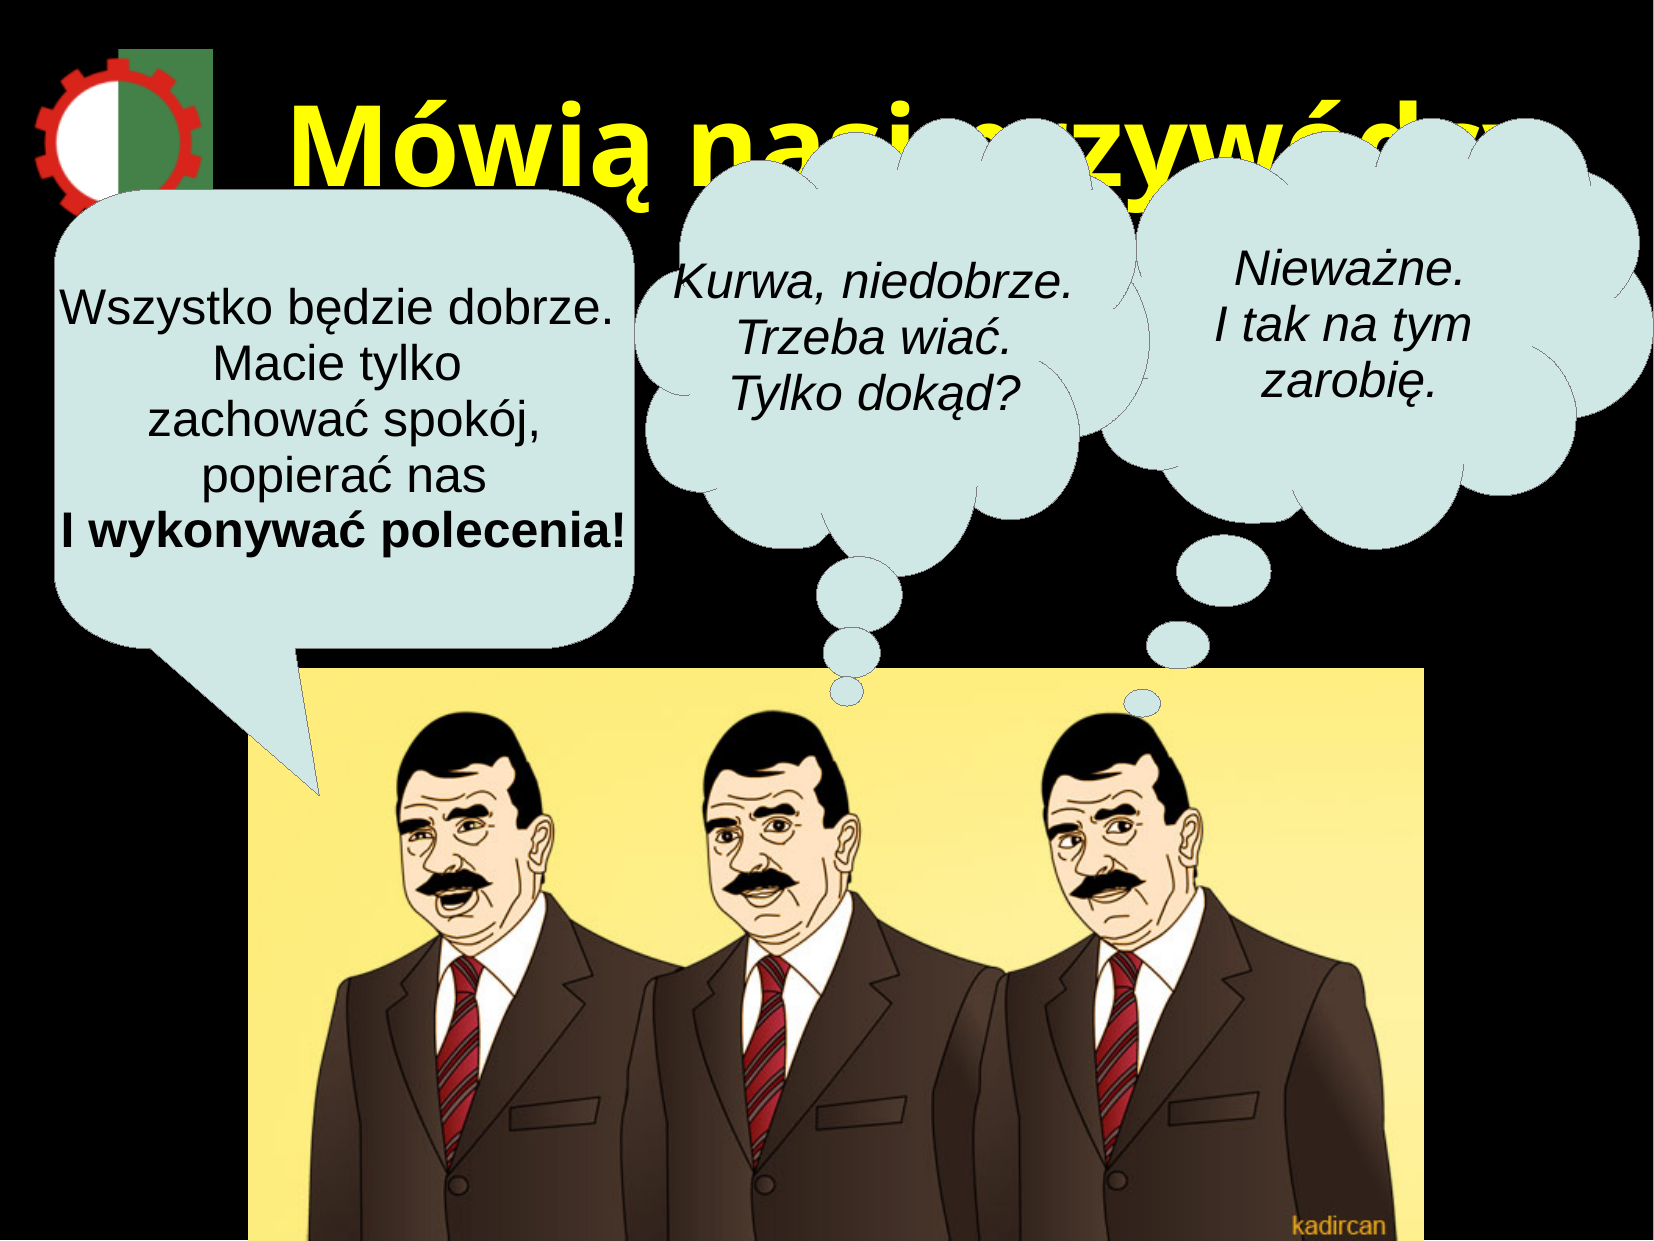

# Mówią nasi przywódcy
Kurwa, niedobrze.
Trzeba wiać.
Tylko dokąd?
Nieważne.
I tak na tym
zarobię.
Wszystko będzie dobrze.
Macie tylko
zachować spokój,
popierać nas
I wykonywać polecenia!